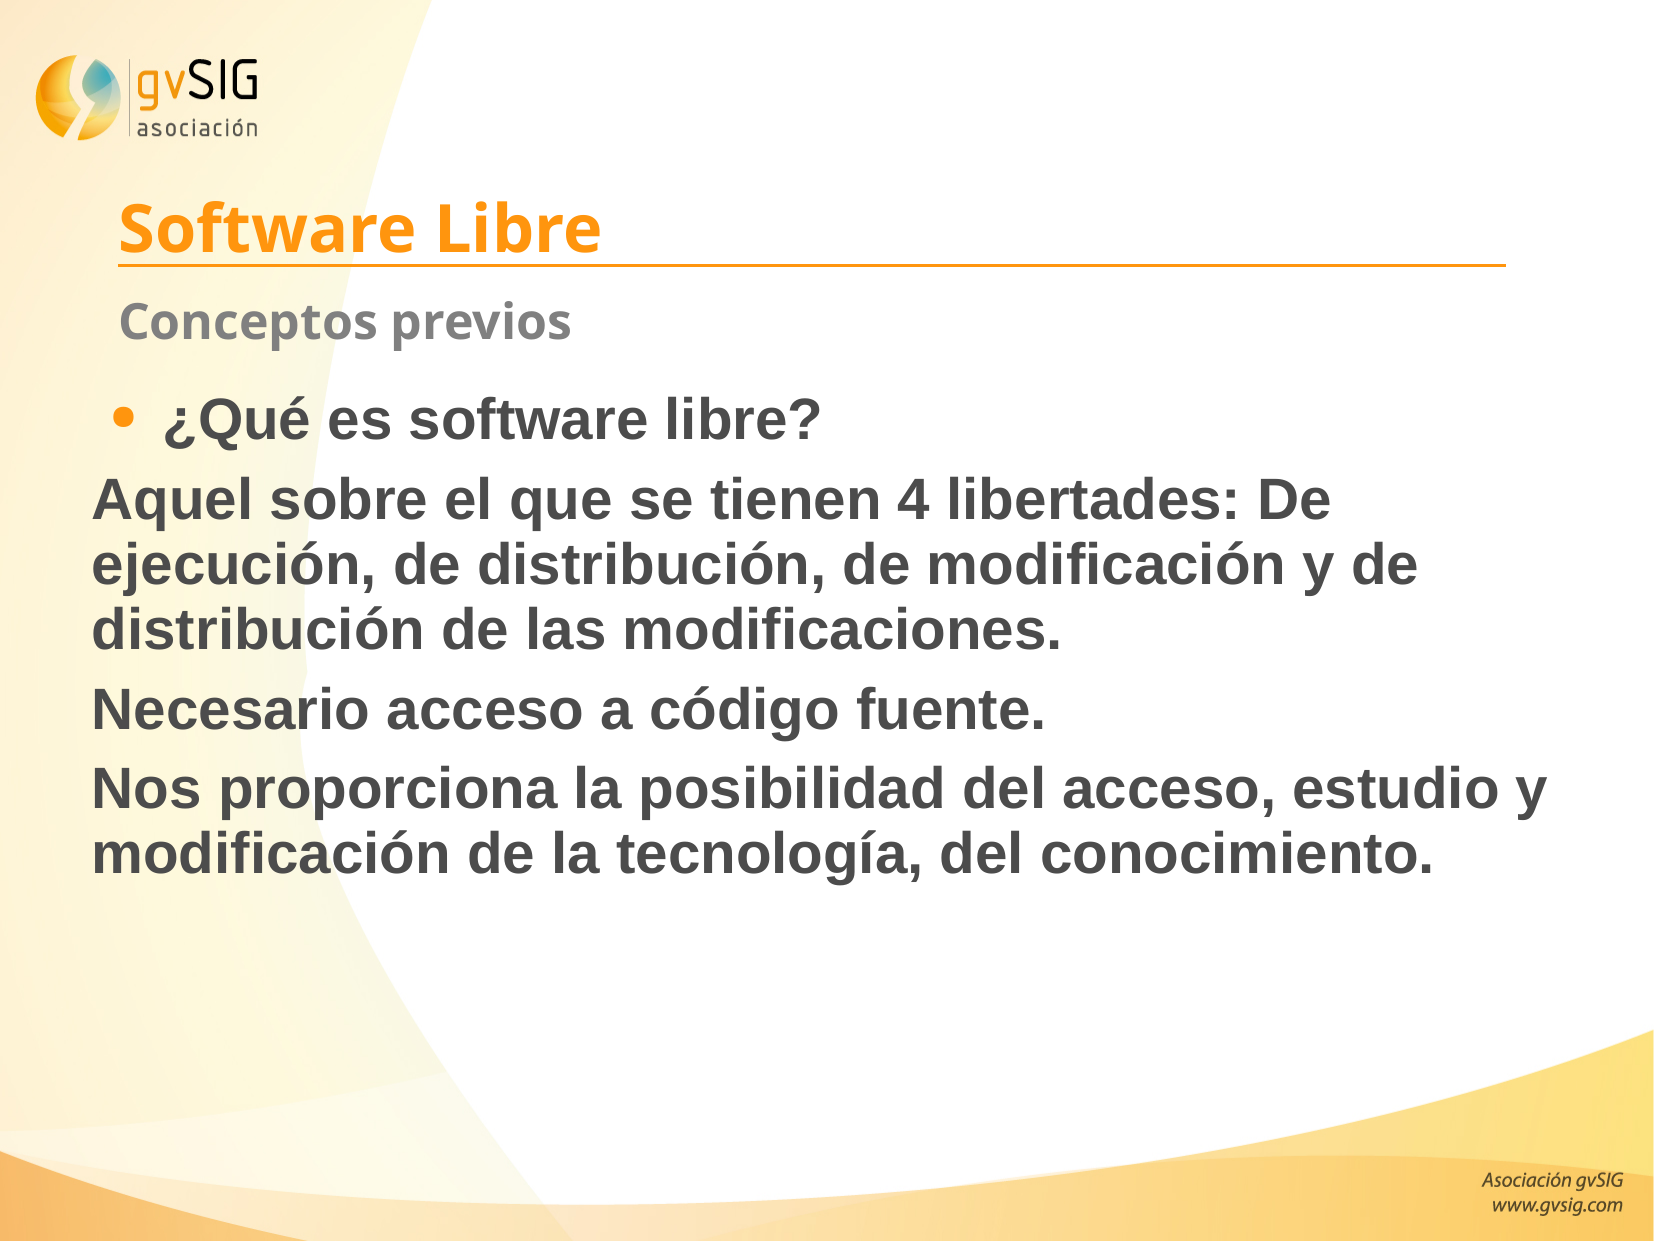

# Software Libre
Conceptos previos
¿Qué es software libre?
Aquel sobre el que se tienen 4 libertades: De ejecución, de distribución, de modificación y de distribución de las modificaciones.
Necesario acceso a código fuente.
Nos proporciona la posibilidad del acceso, estudio y modificación de la tecnología, del conocimiento.